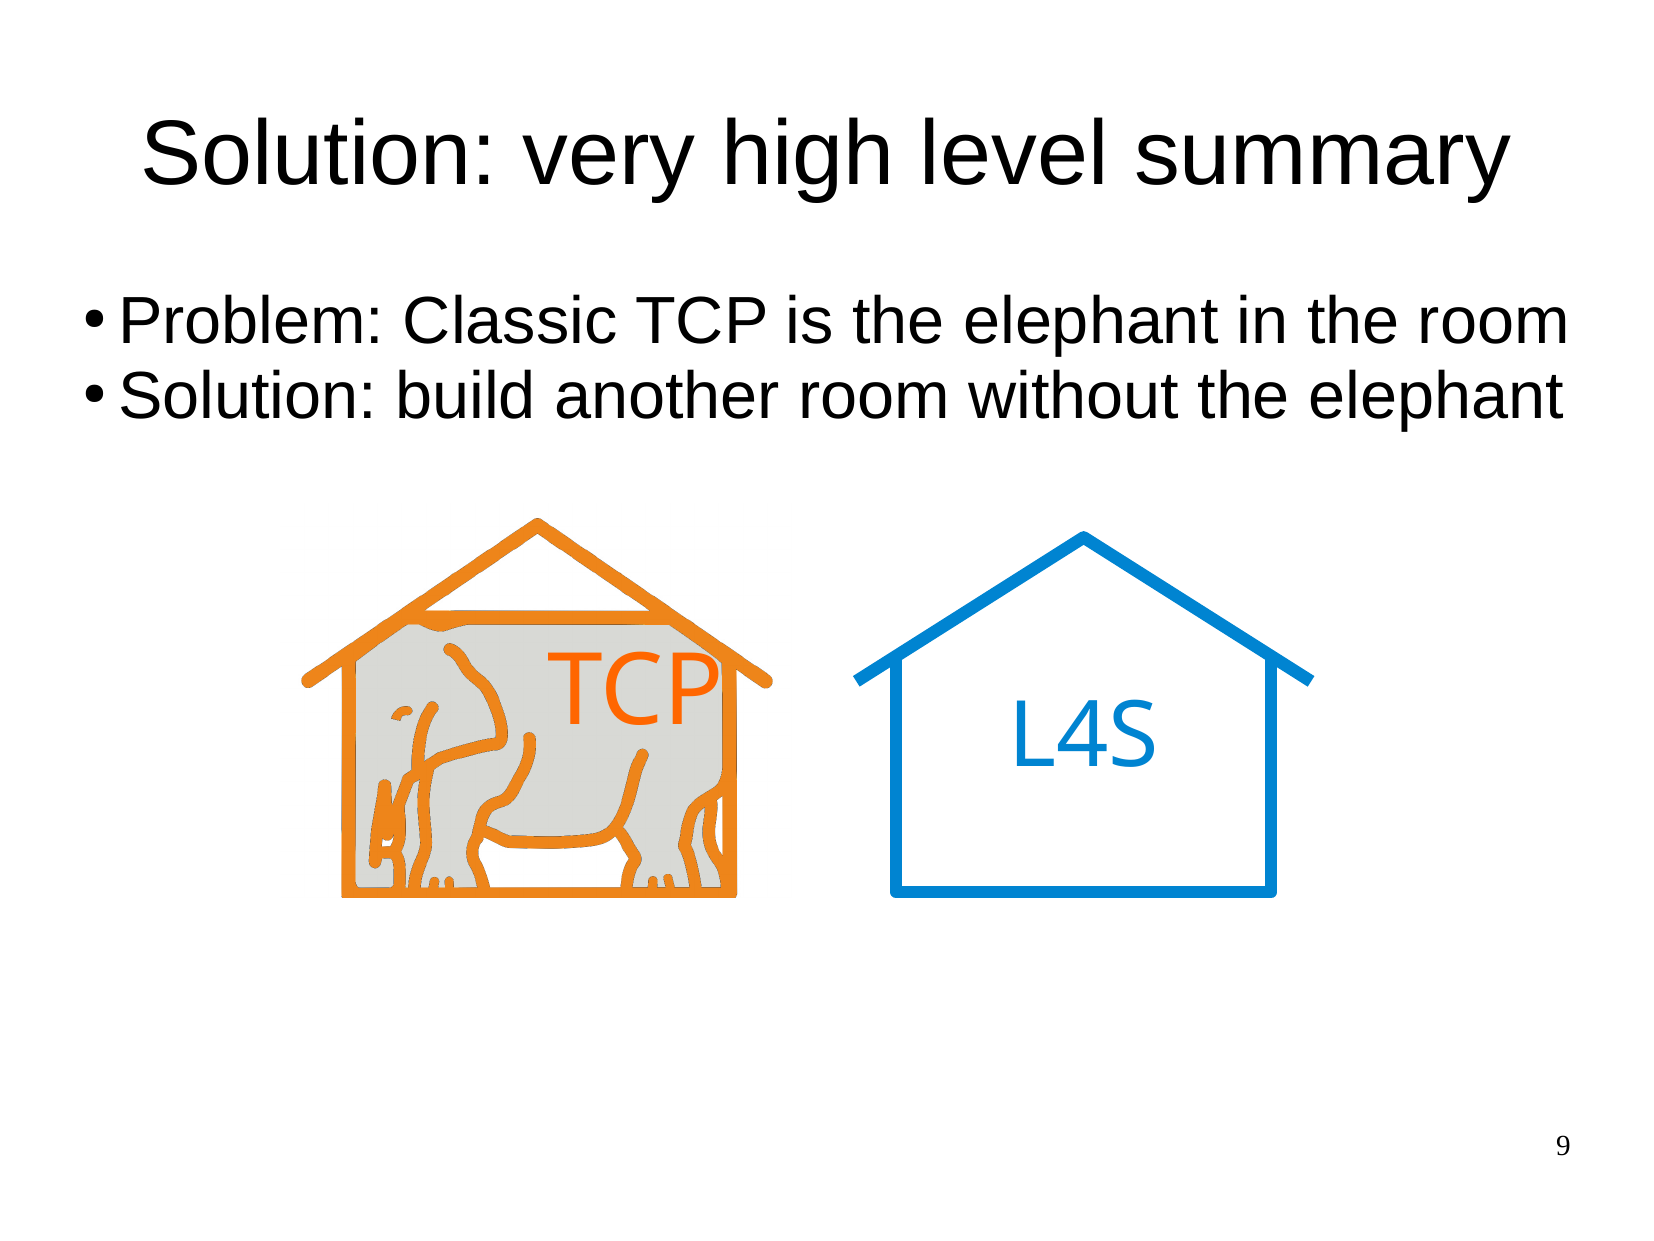

# Solution: very high level summary
Problem: Classic TCP is the elephant in the room
Solution: build another room without the elephant
TCP
L4S
9